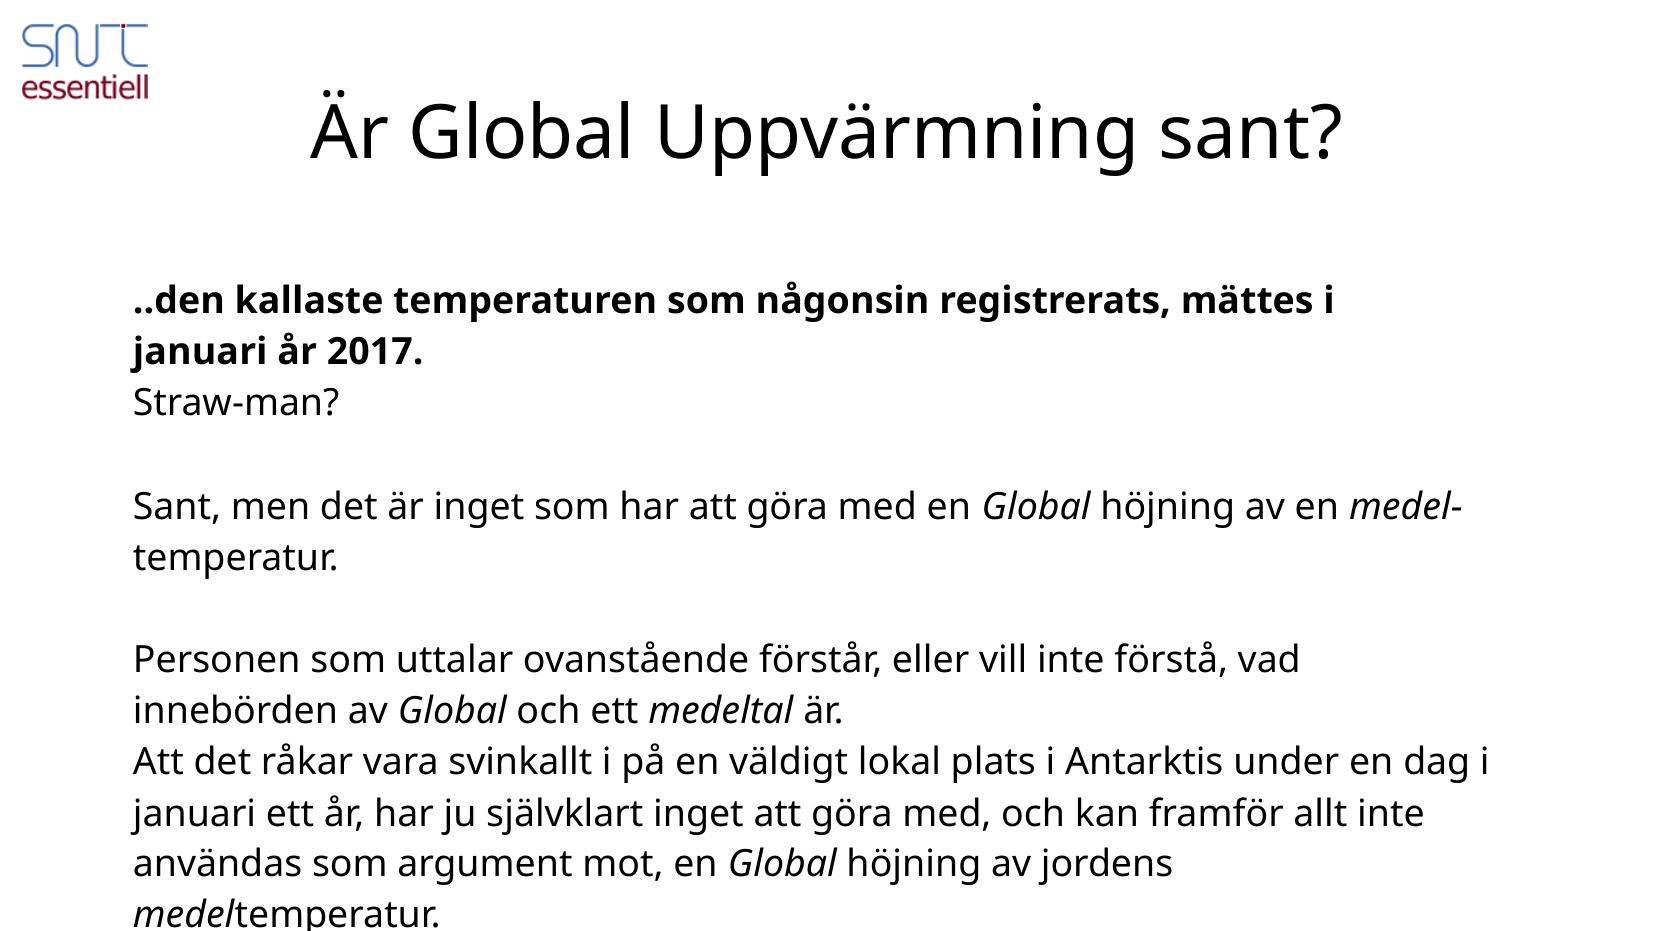

# Är Global Uppvärmning sant?
..den kallaste temperaturen som någonsin registrerats, mättes i januari år 2017.
Straw-man?
Sant, men det är inget som har att göra med en Global höjning av en medel-temperatur.
Personen som uttalar ovanstående förstår, eller vill inte förstå, vad innebörden av Global och ett medeltal är.
Att det råkar vara svinkallt i på en väldigt lokal plats i Antarktis under en dag i januari ett år, har ju självklart inget att göra med, och kan framför allt inte användas som argument mot, en Global höjning av jordens medeltemperatur.